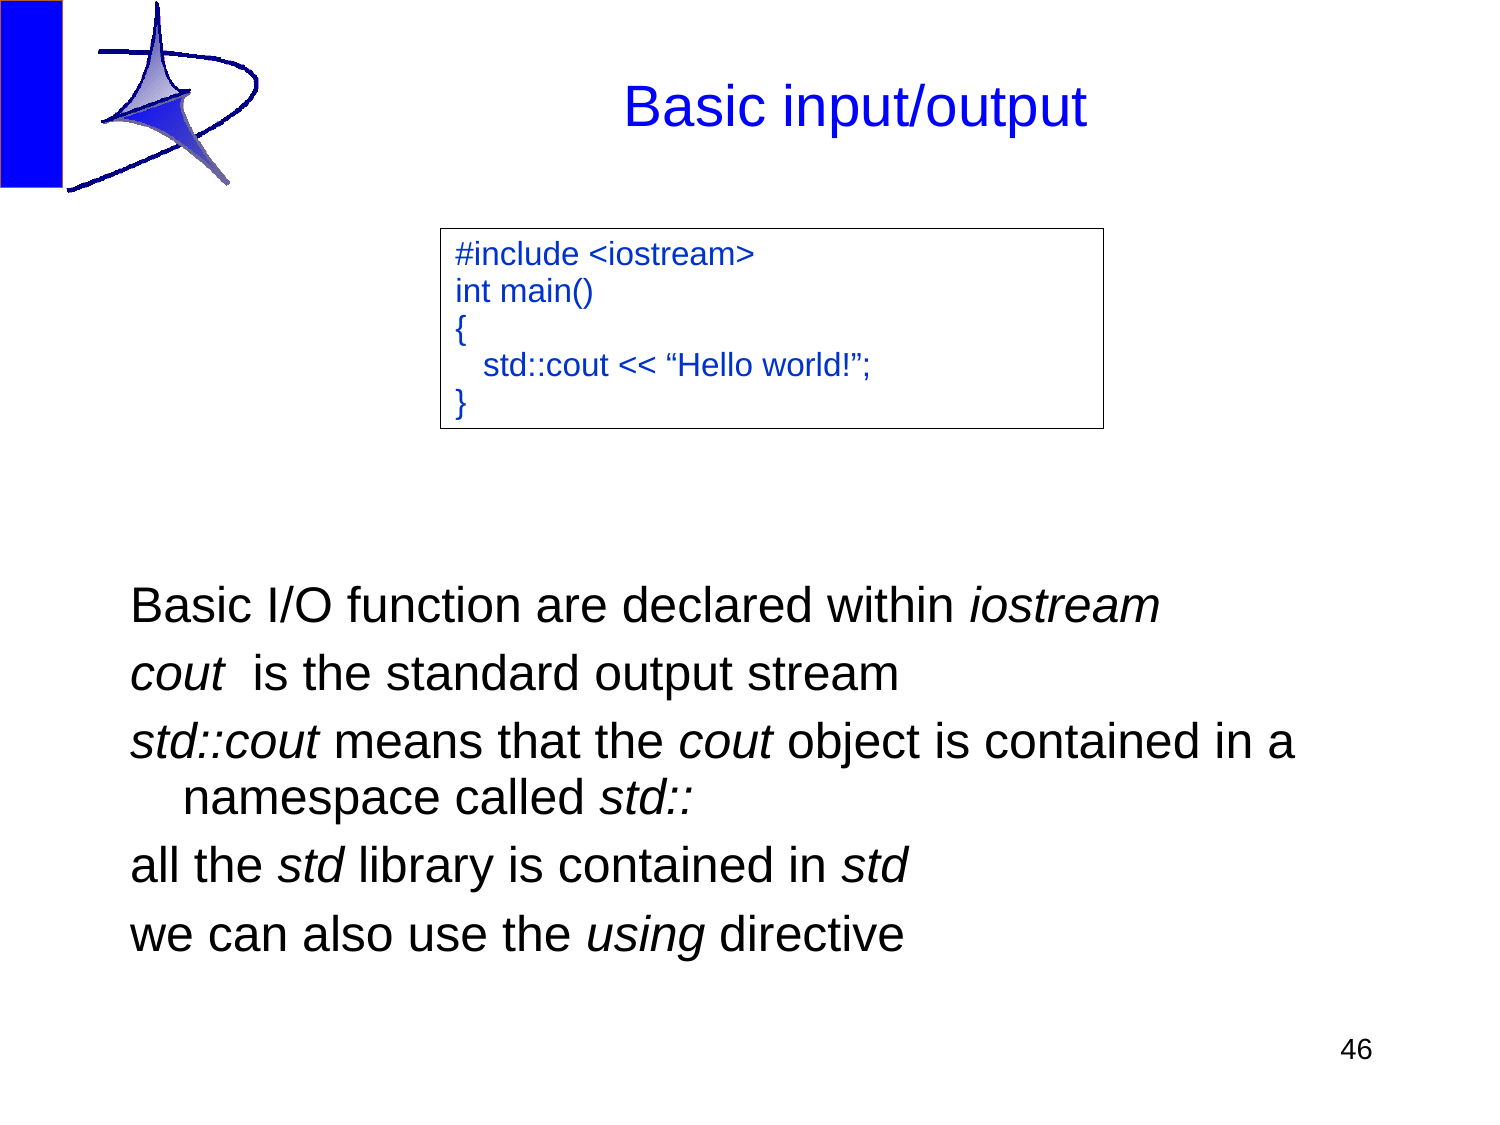

# Basic input/output
#include <iostream>
int main()
{
 std::cout << “Hello world!”;
}
Basic I/O function are declared within iostream
cout is the standard output stream
std::cout means that the cout object is contained in a namespace called std::
all the std library is contained in std
we can also use the using directive
46